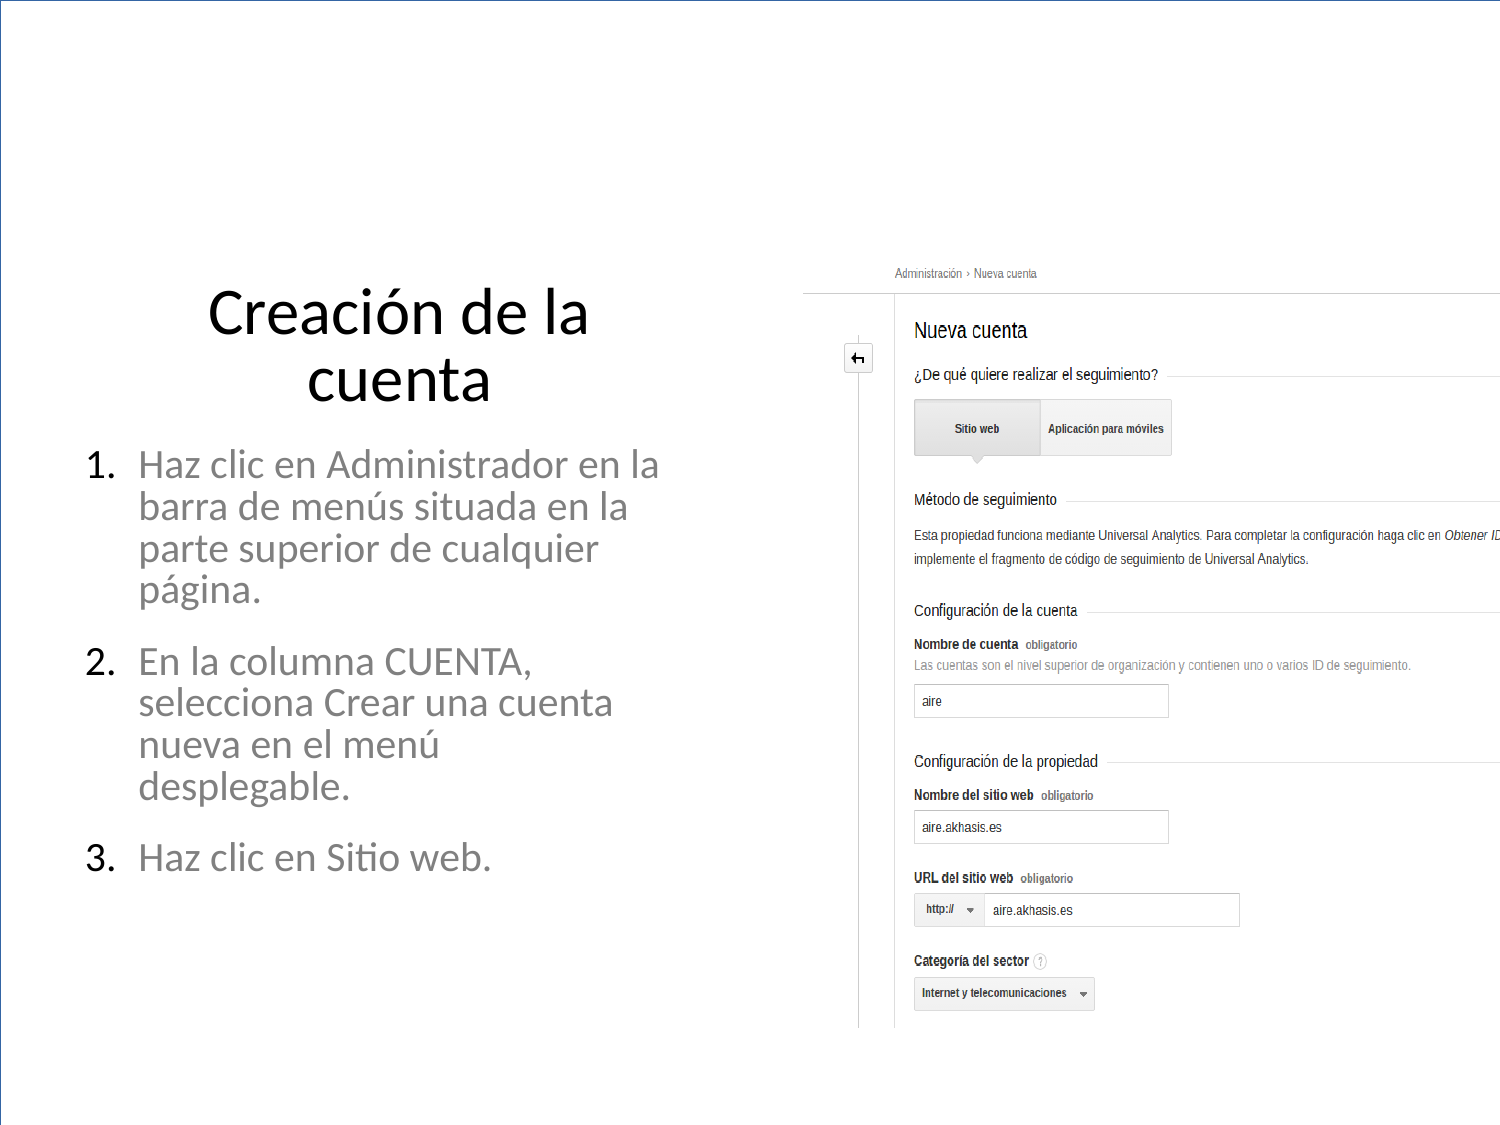

# Creación de la cuenta
Haz clic en Administrador en la barra de menús situada en la parte superior de cualquier página.
En la columna CUENTA, selecciona Crear una cuenta nueva en el menú desplegable.
Haz clic en Sitio web.